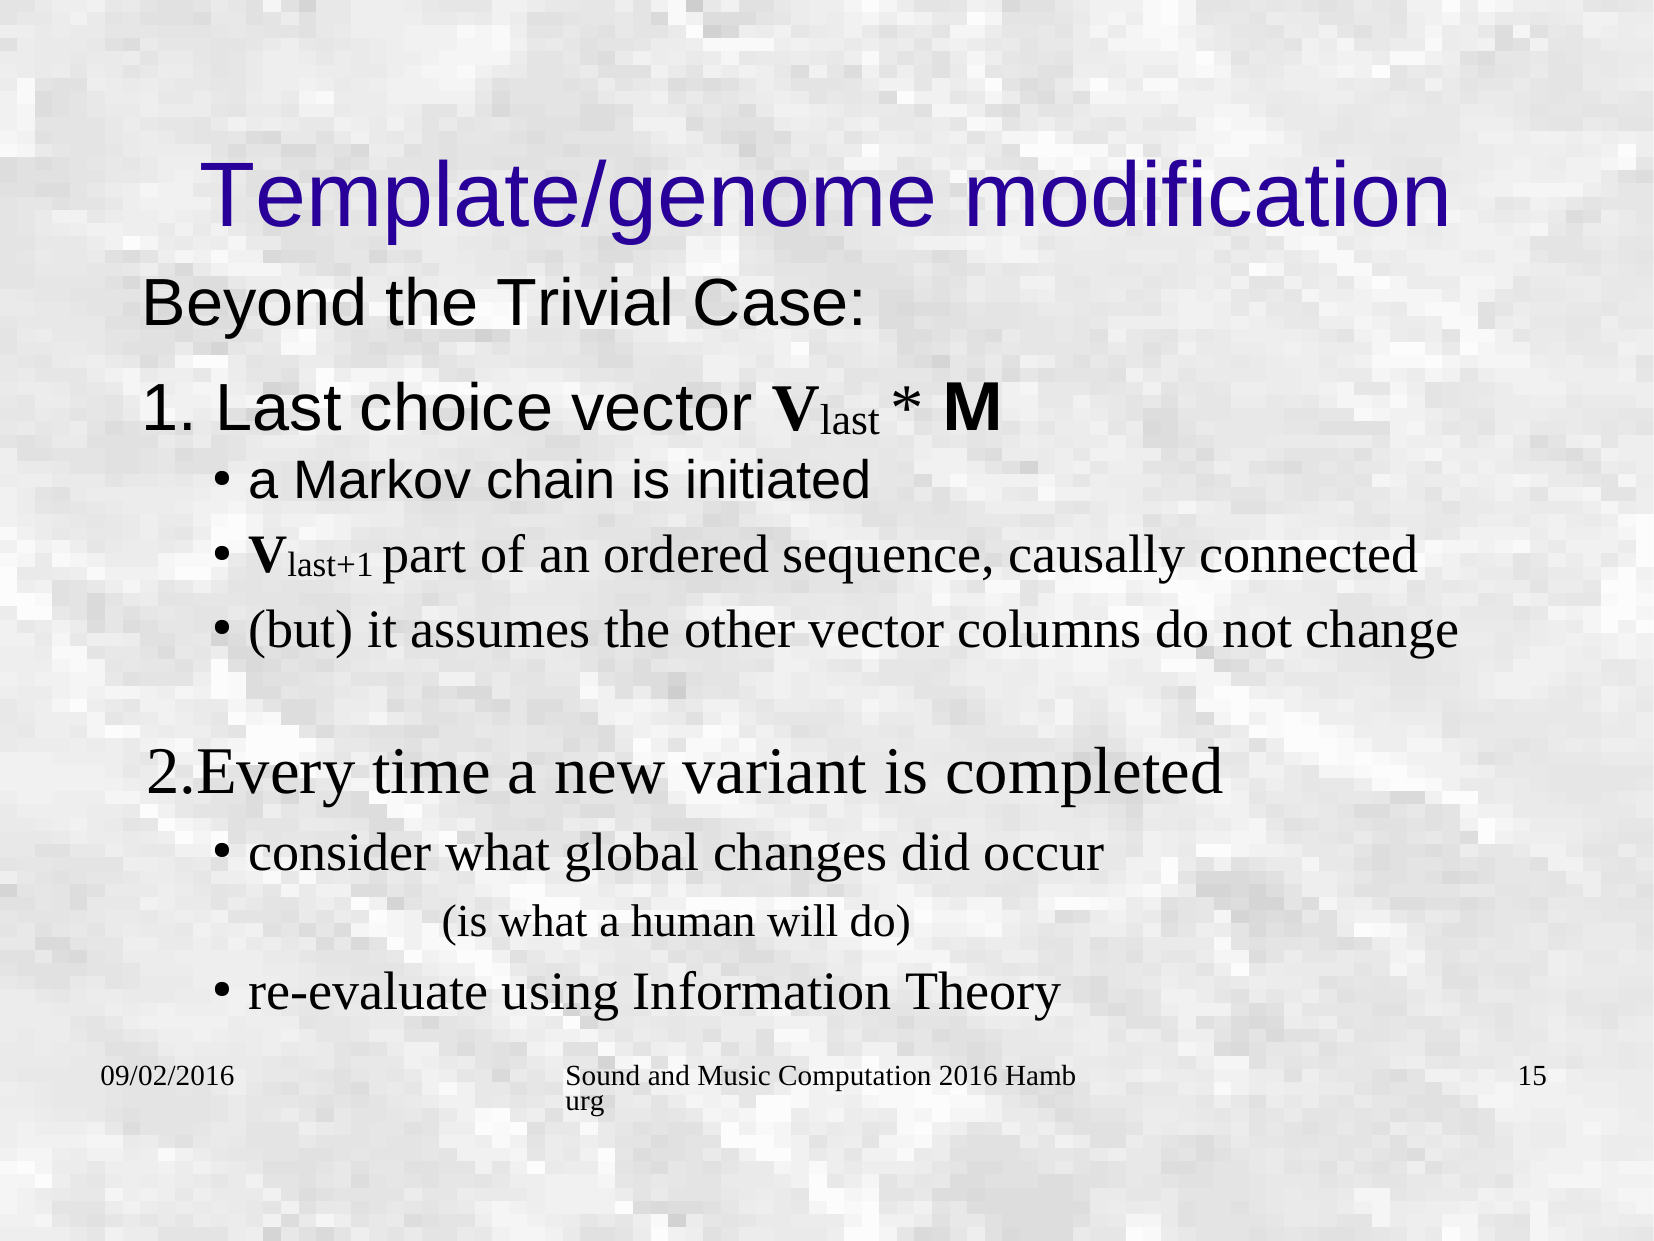

# Template/genome modification
Beyond the Trivial Case:
 Last choice vector Vlast * M
a Markov chain is initiated
Vlast+1 part of an ordered sequence, causally connected
(but) it assumes the other vector columns do not change
 2.Every time a new variant is completed
consider what global changes did occur
				(is what a human will do)
re-evaluate using Information Theory
09/02/2016
Sound and Music Computation 2016 Hamburg
15